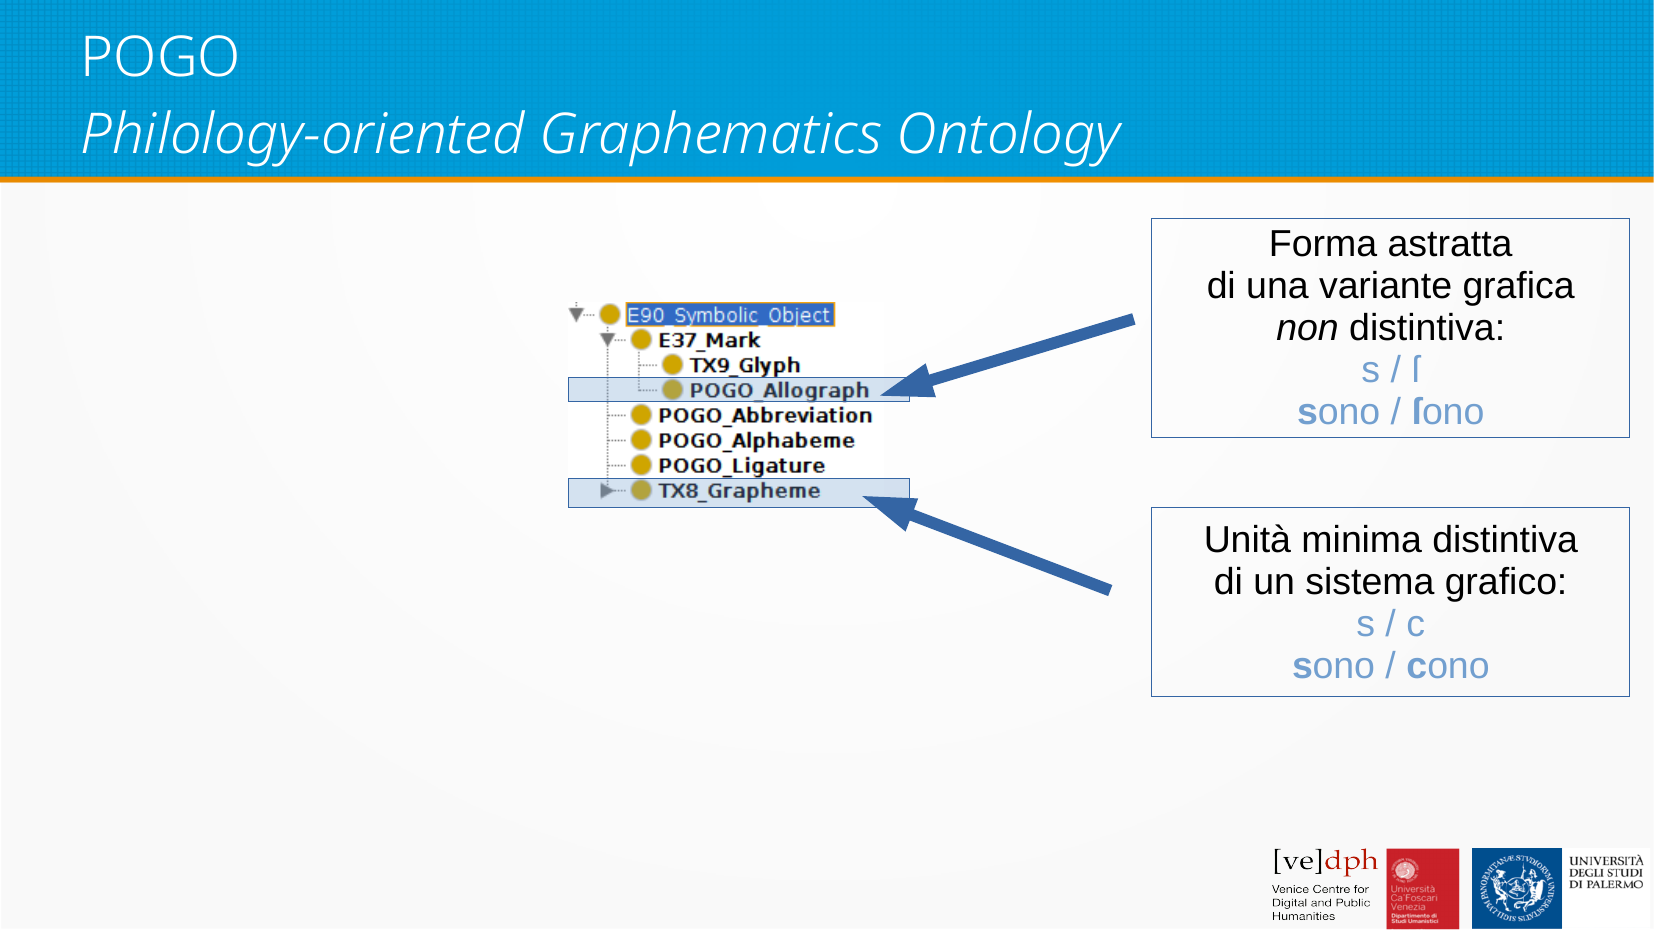

# POGO Philology-oriented Graphematics Ontology
Forma astratta
di una variante grafica
non distintiva:
s / ſ
sono / ſono
Unità minima distintiva
di un sistema grafico:
s / c
sono / cono